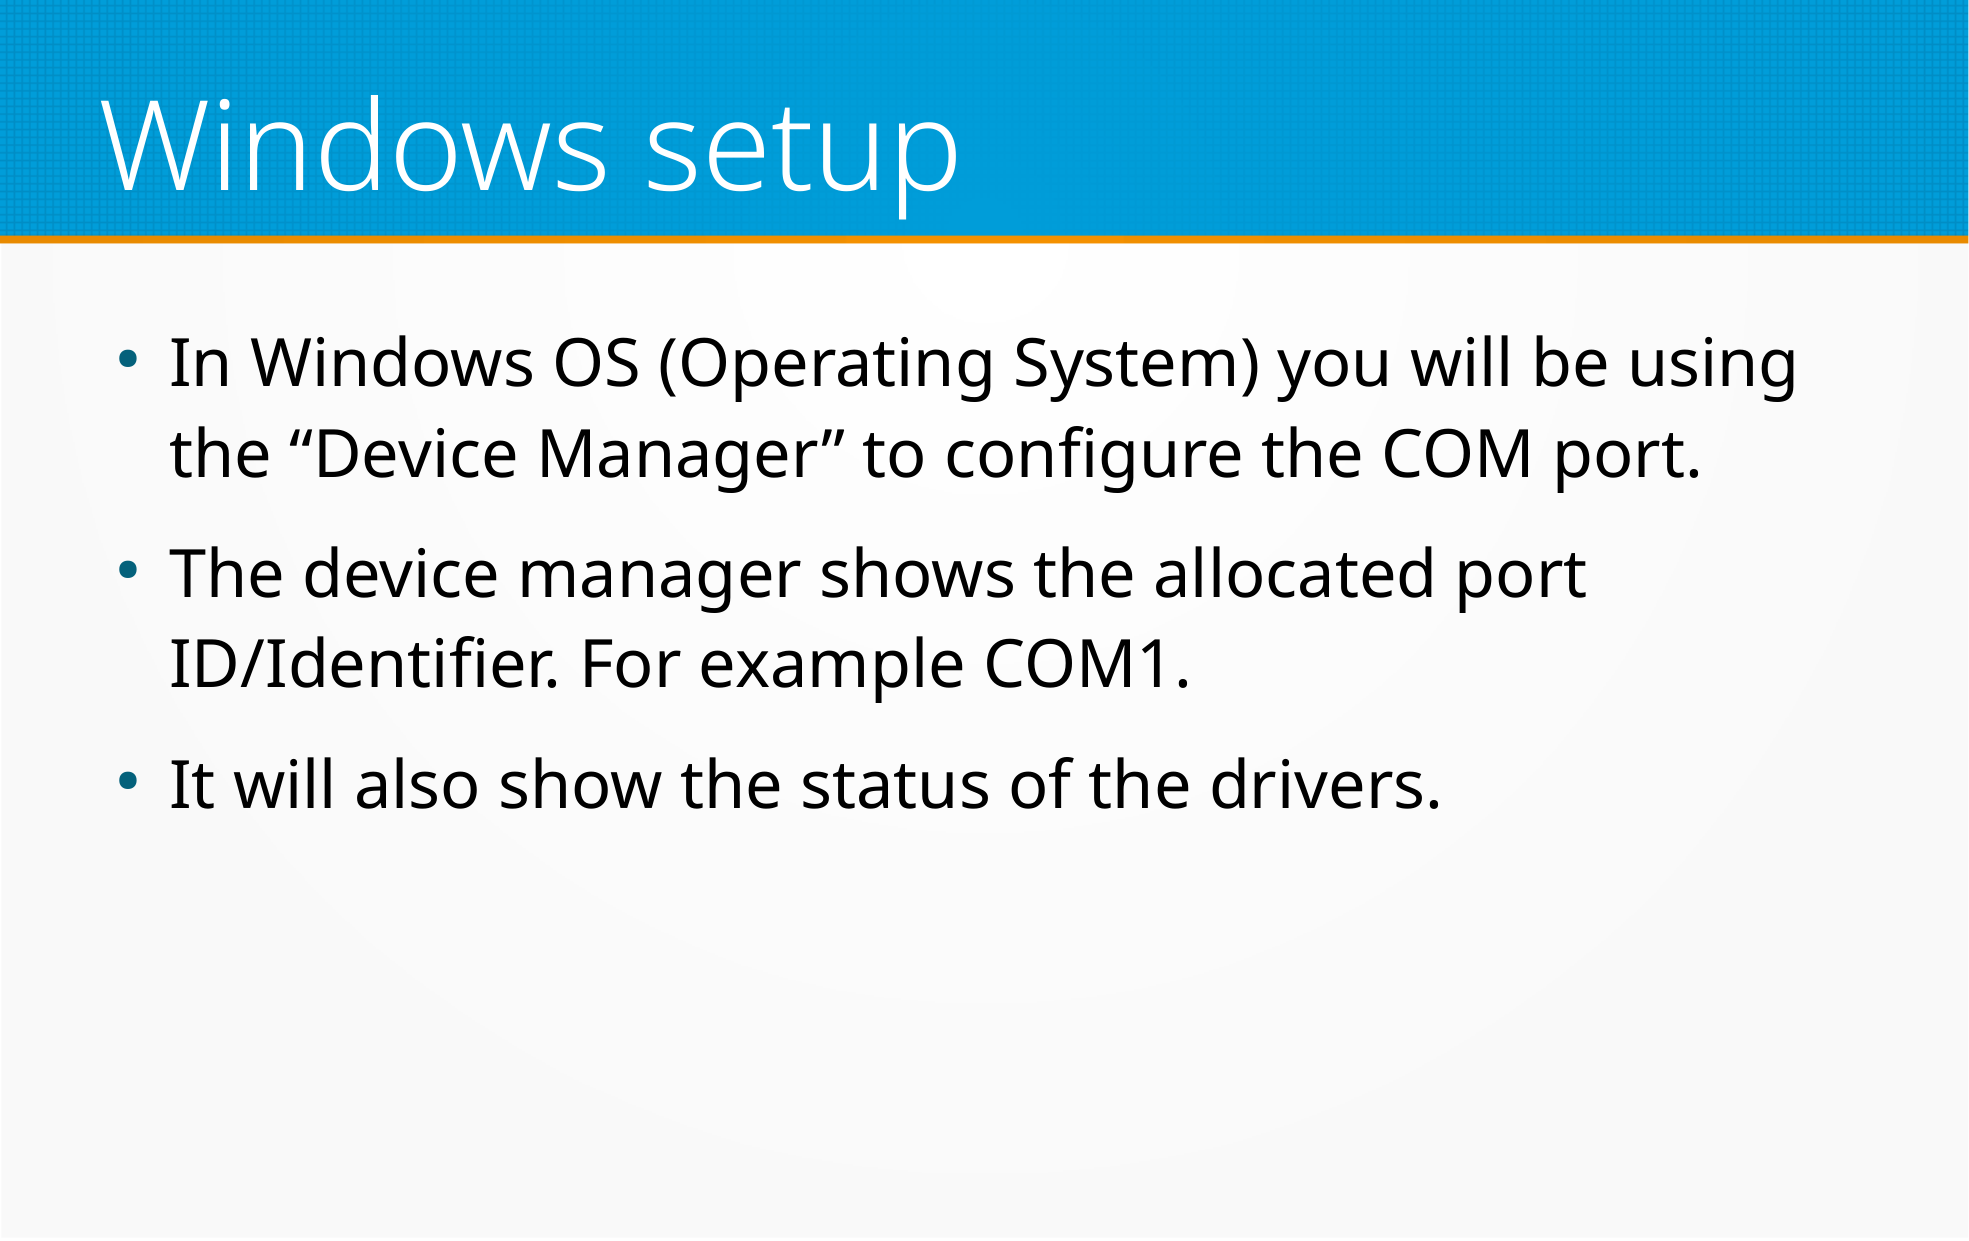

# Windows setup
In Windows OS (Operating System) you will be using the “Device Manager” to configure the COM port.
The device manager shows the allocated port ID/Identifier. For example COM1.
It will also show the status of the drivers.